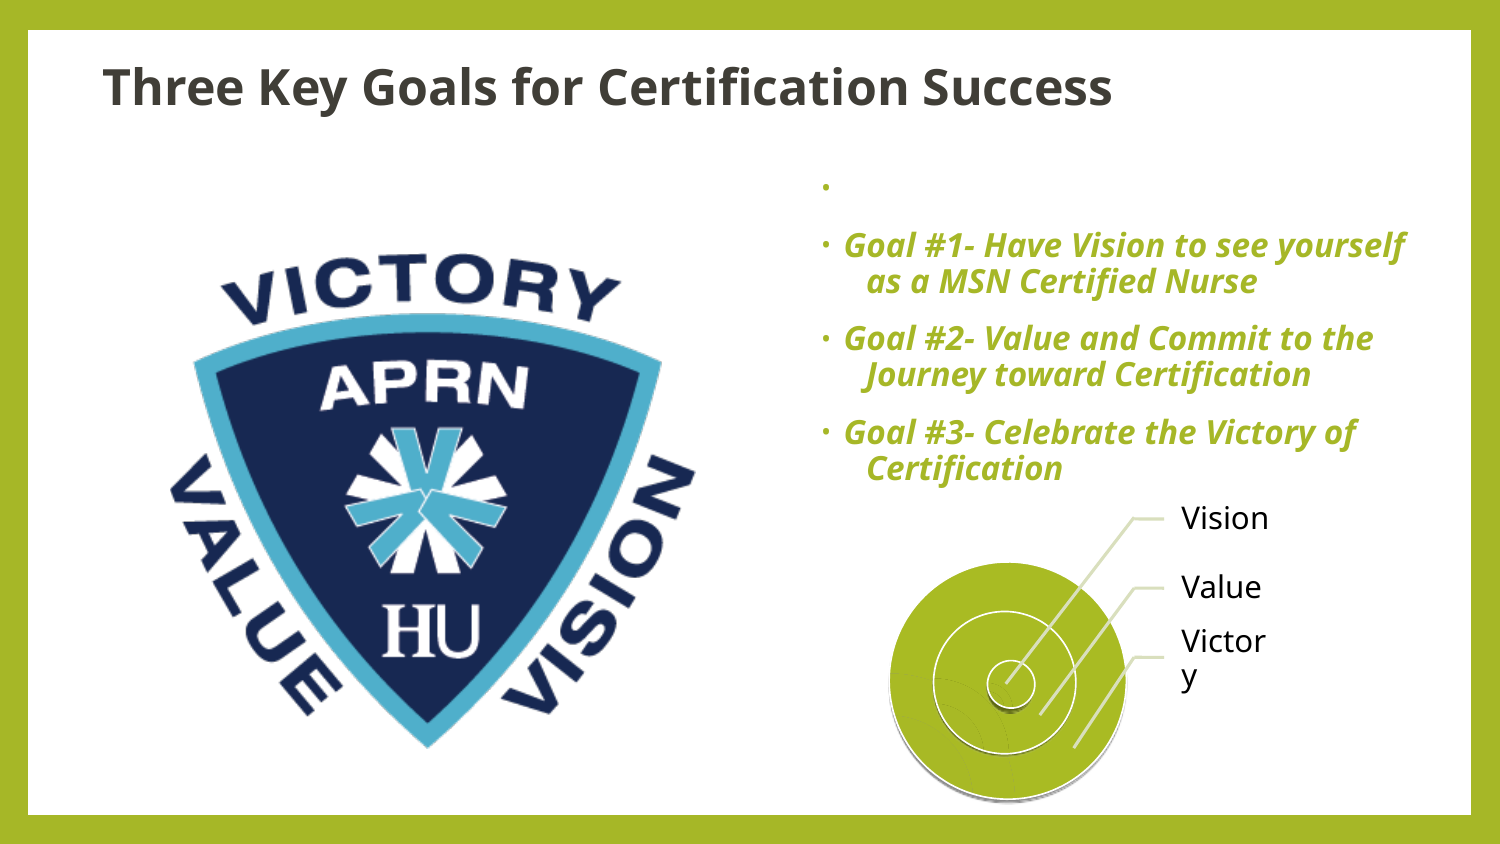

# Three Key Goals for Certification Success
Goal #1- Have Vision to see yourself as a MSN Certified Nurse
Goal #2- Value and Commit to the Journey toward Certification
Goal #3- Celebrate the Victory of Certification
Vision
Value
Victory